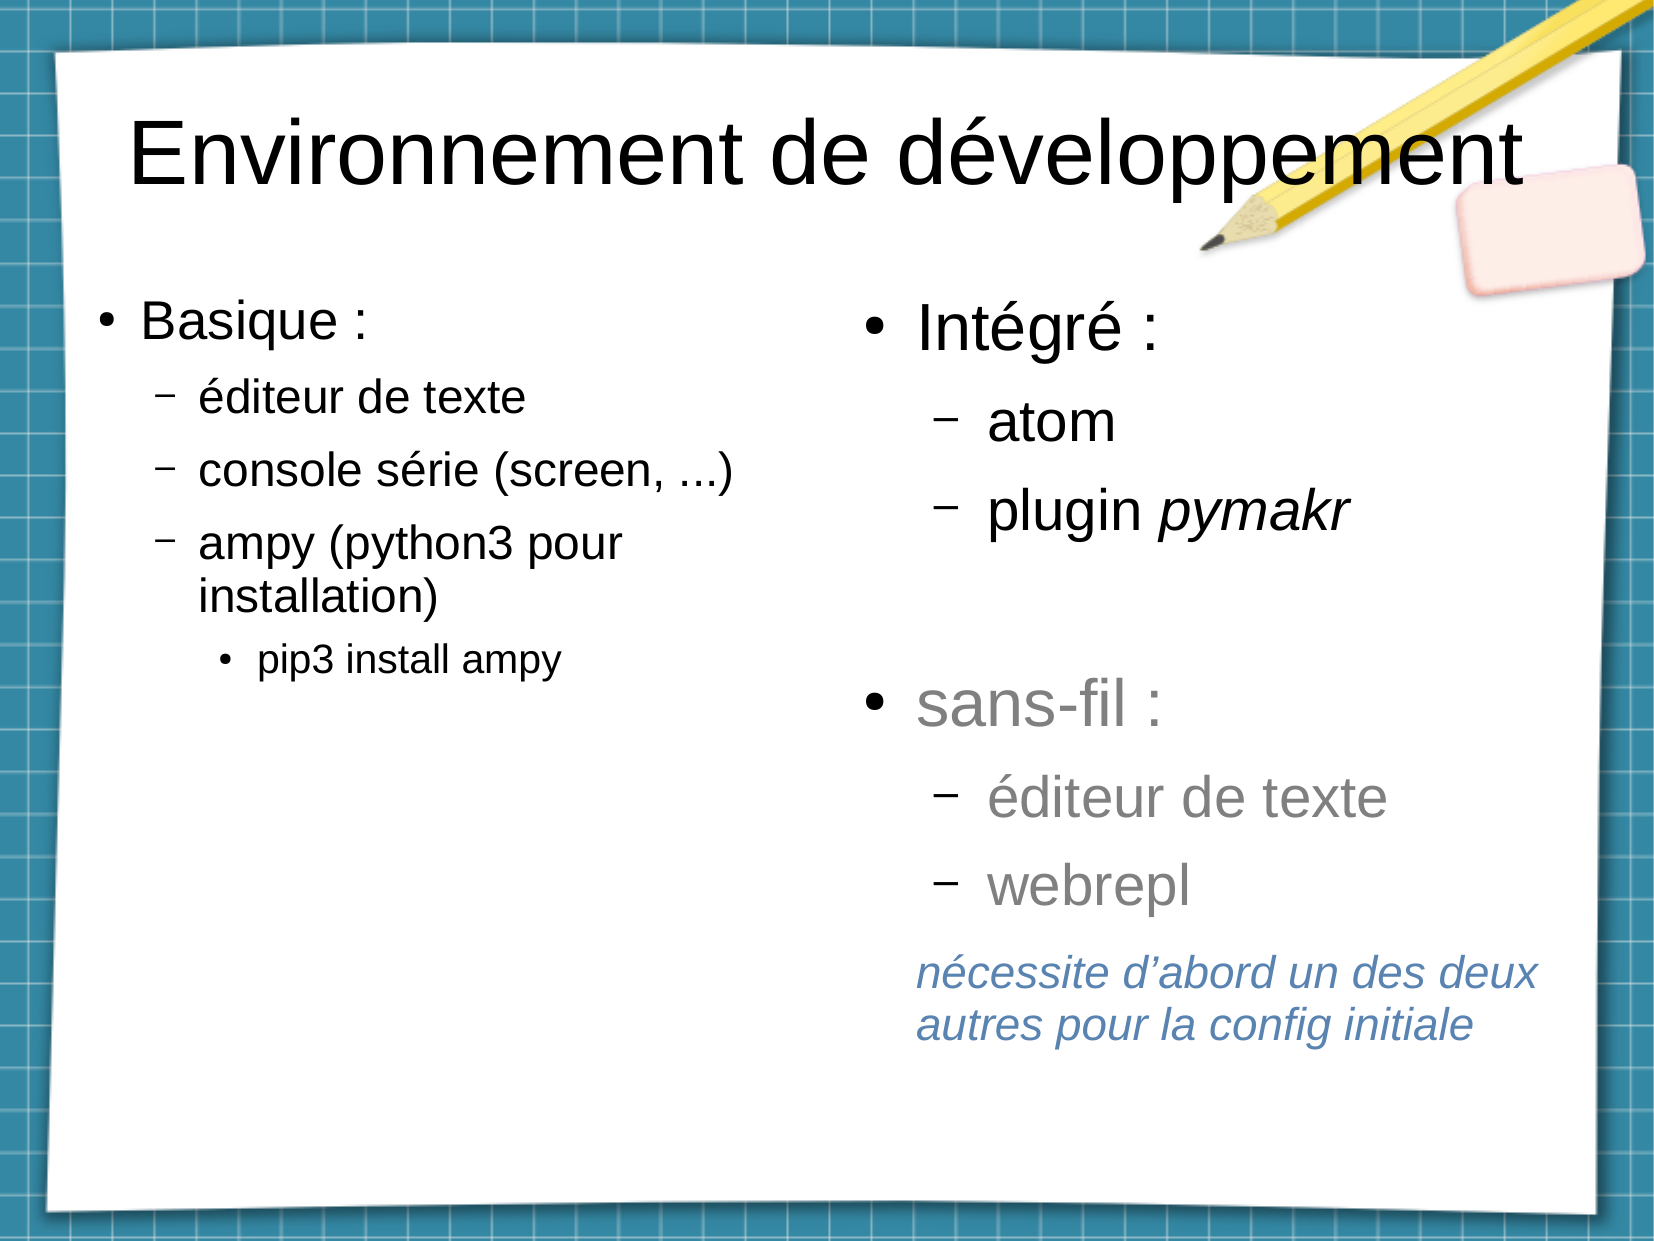

# Environnement de développement
Basique :
éditeur de texte
console série (screen, ...)
ampy (python3 pour installation)
pip3 install ampy
Intégré :
atom
plugin pymakr
sans-fil :
éditeur de texte
webrepl
nécessite d’abord un des deux autres pour la config initiale